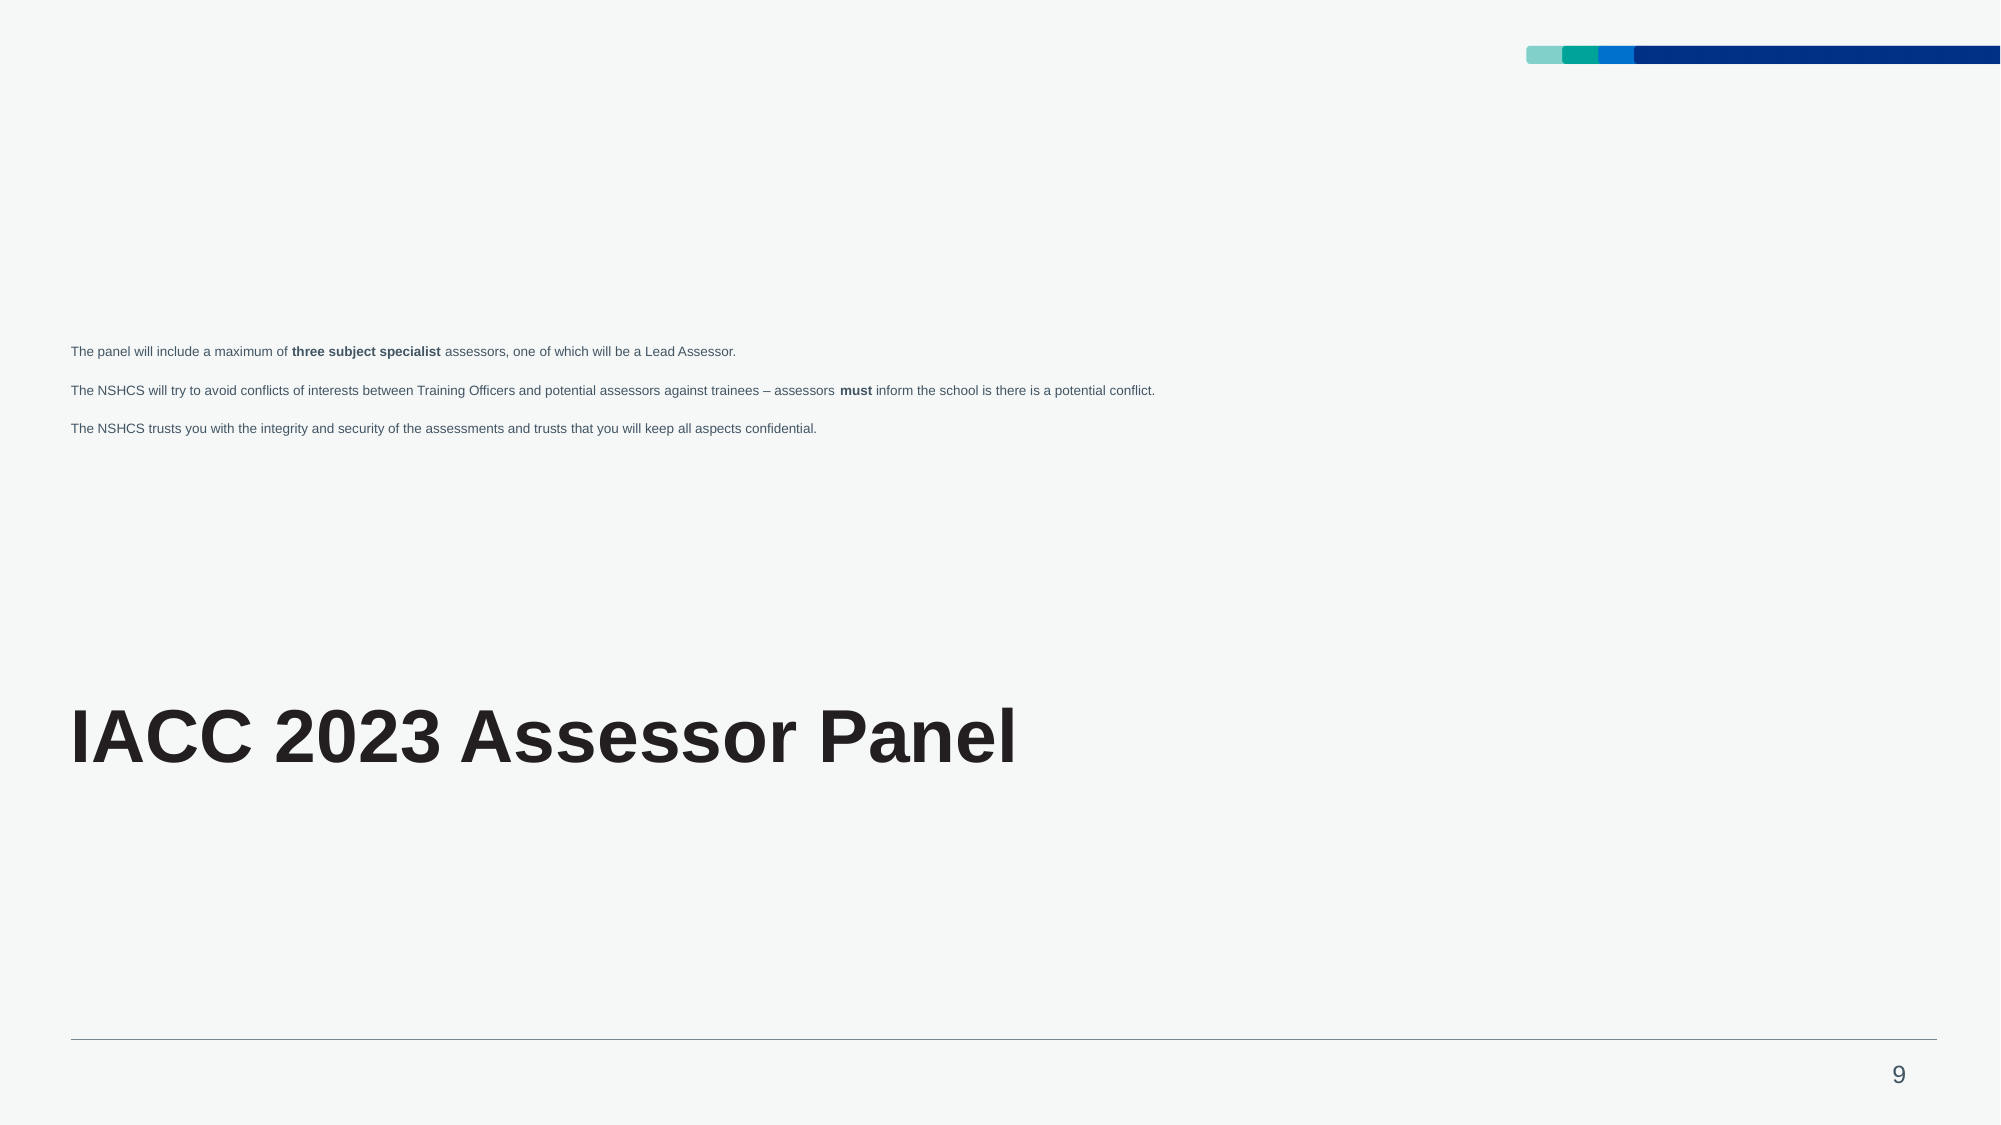

The panel will include a maximum of three subject specialist assessors, one of which will be a Lead Assessor.
The NSHCS will try to avoid conflicts of interests between Training Officers and potential assessors against trainees – assessors must inform the school is there is a potential conflict.
The NSHCS trusts you with the integrity and security of the assessments and trusts that you will keep all aspects confidential.
# IACC 2023 Assessor Panel